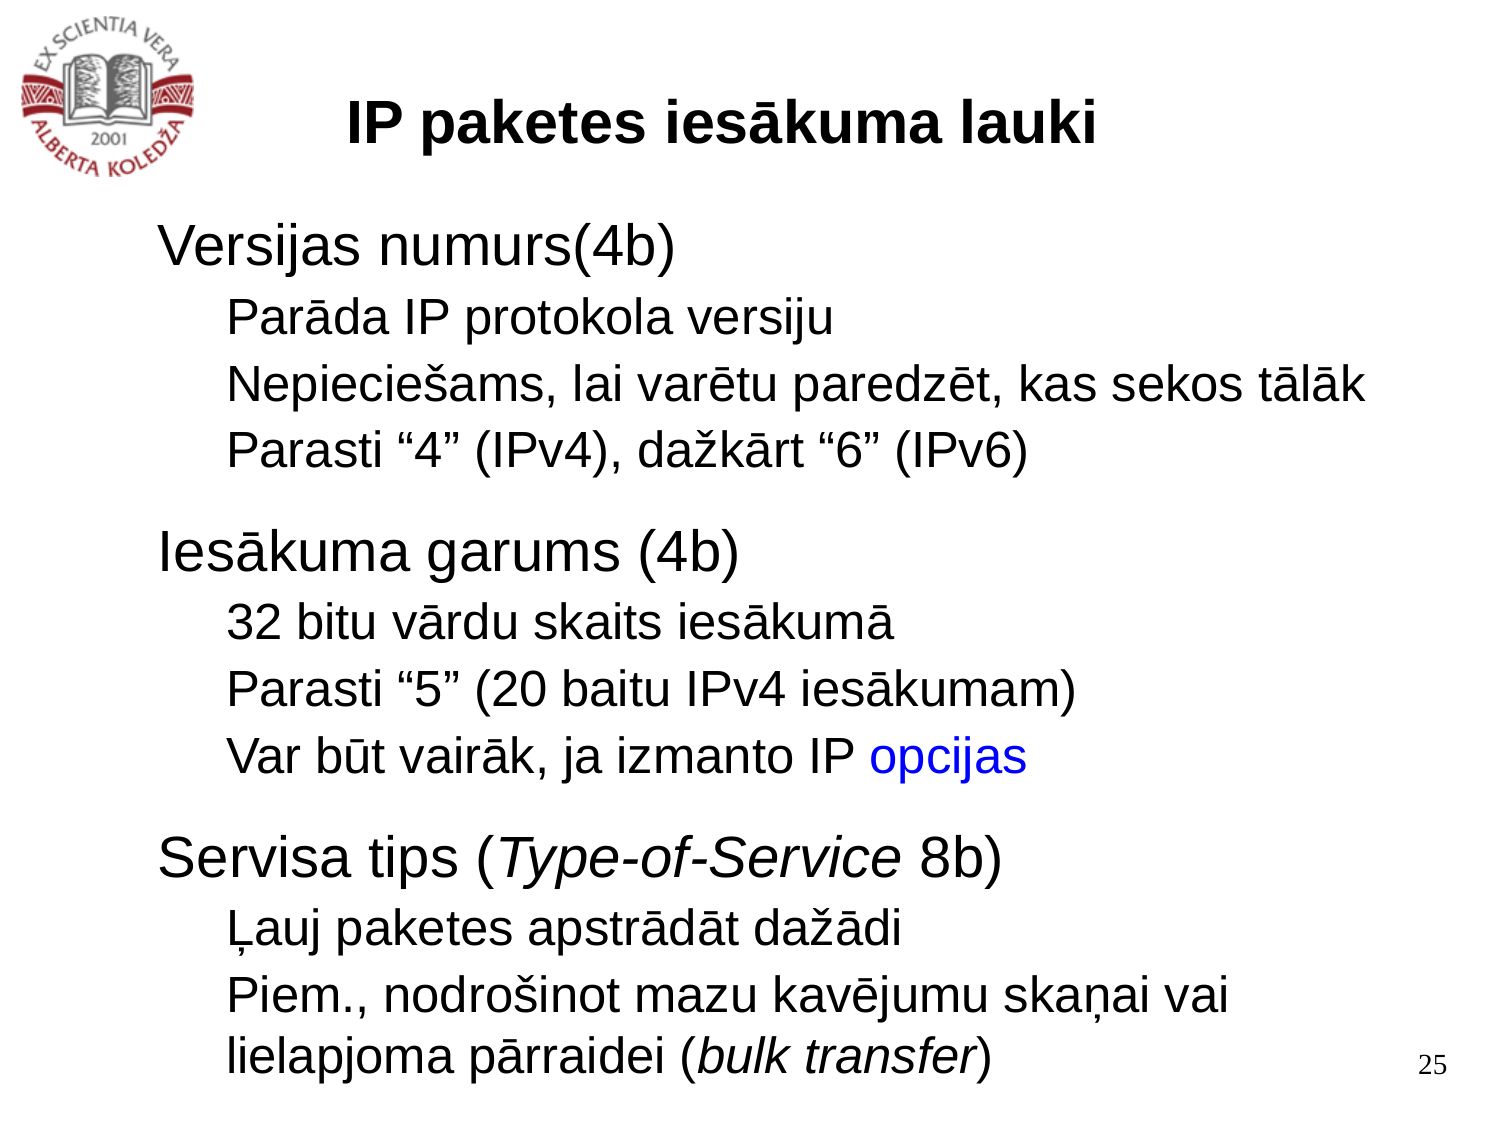

# IP paketes iesākuma lauki
Versijas numurs(4b)
Parāda IP protokola versiju
Nepieciešams, lai varētu paredzēt, kas sekos tālāk
Parasti “4” (IPv4), dažkārt “6” (IPv6)
Iesākuma garums (4b)
32 bitu vārdu skaits iesākumā
Parasti “5” (20 baitu IPv4 iesākumam)
Var būt vairāk, ja izmanto IP opcijas
Servisa tips (Type-of-Service 8b)
Ļauj paketes apstrādāt dažādi
Piem., nodrošinot mazu kavējumu skaņai vai lielapjoma pārraidei (bulk transfer)